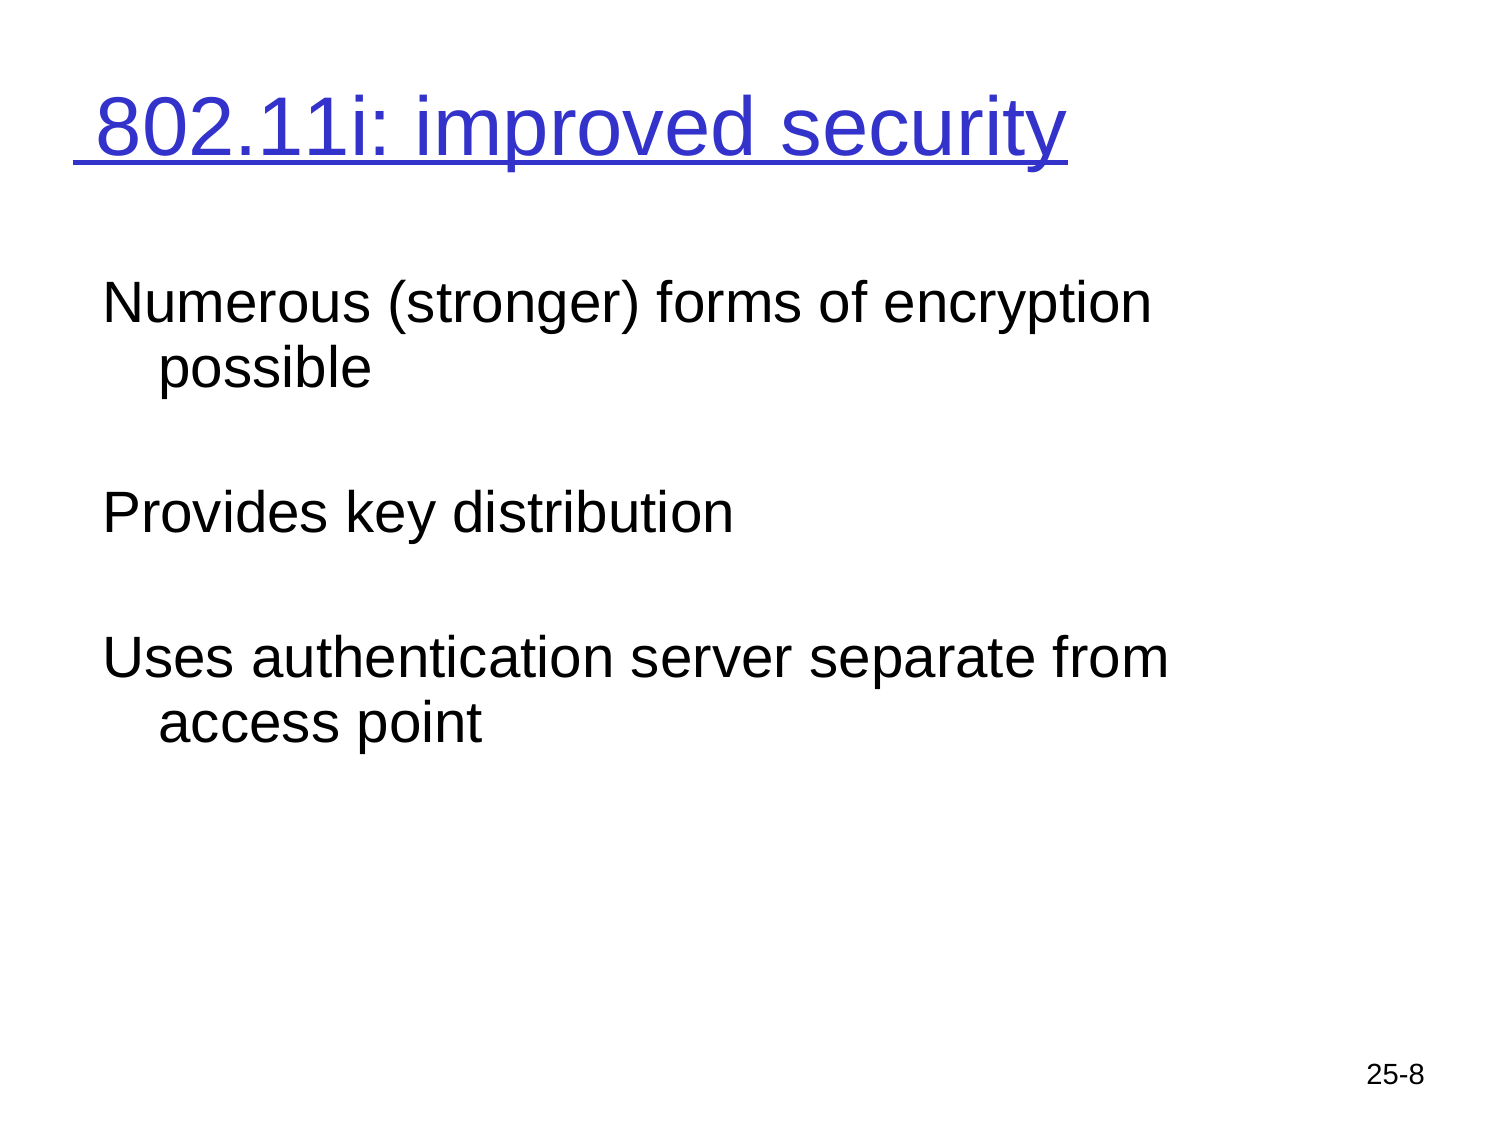

# 802.11i: improved security
Numerous (stronger) forms of encryption possible
Provides key distribution
Uses authentication server separate from access point
8